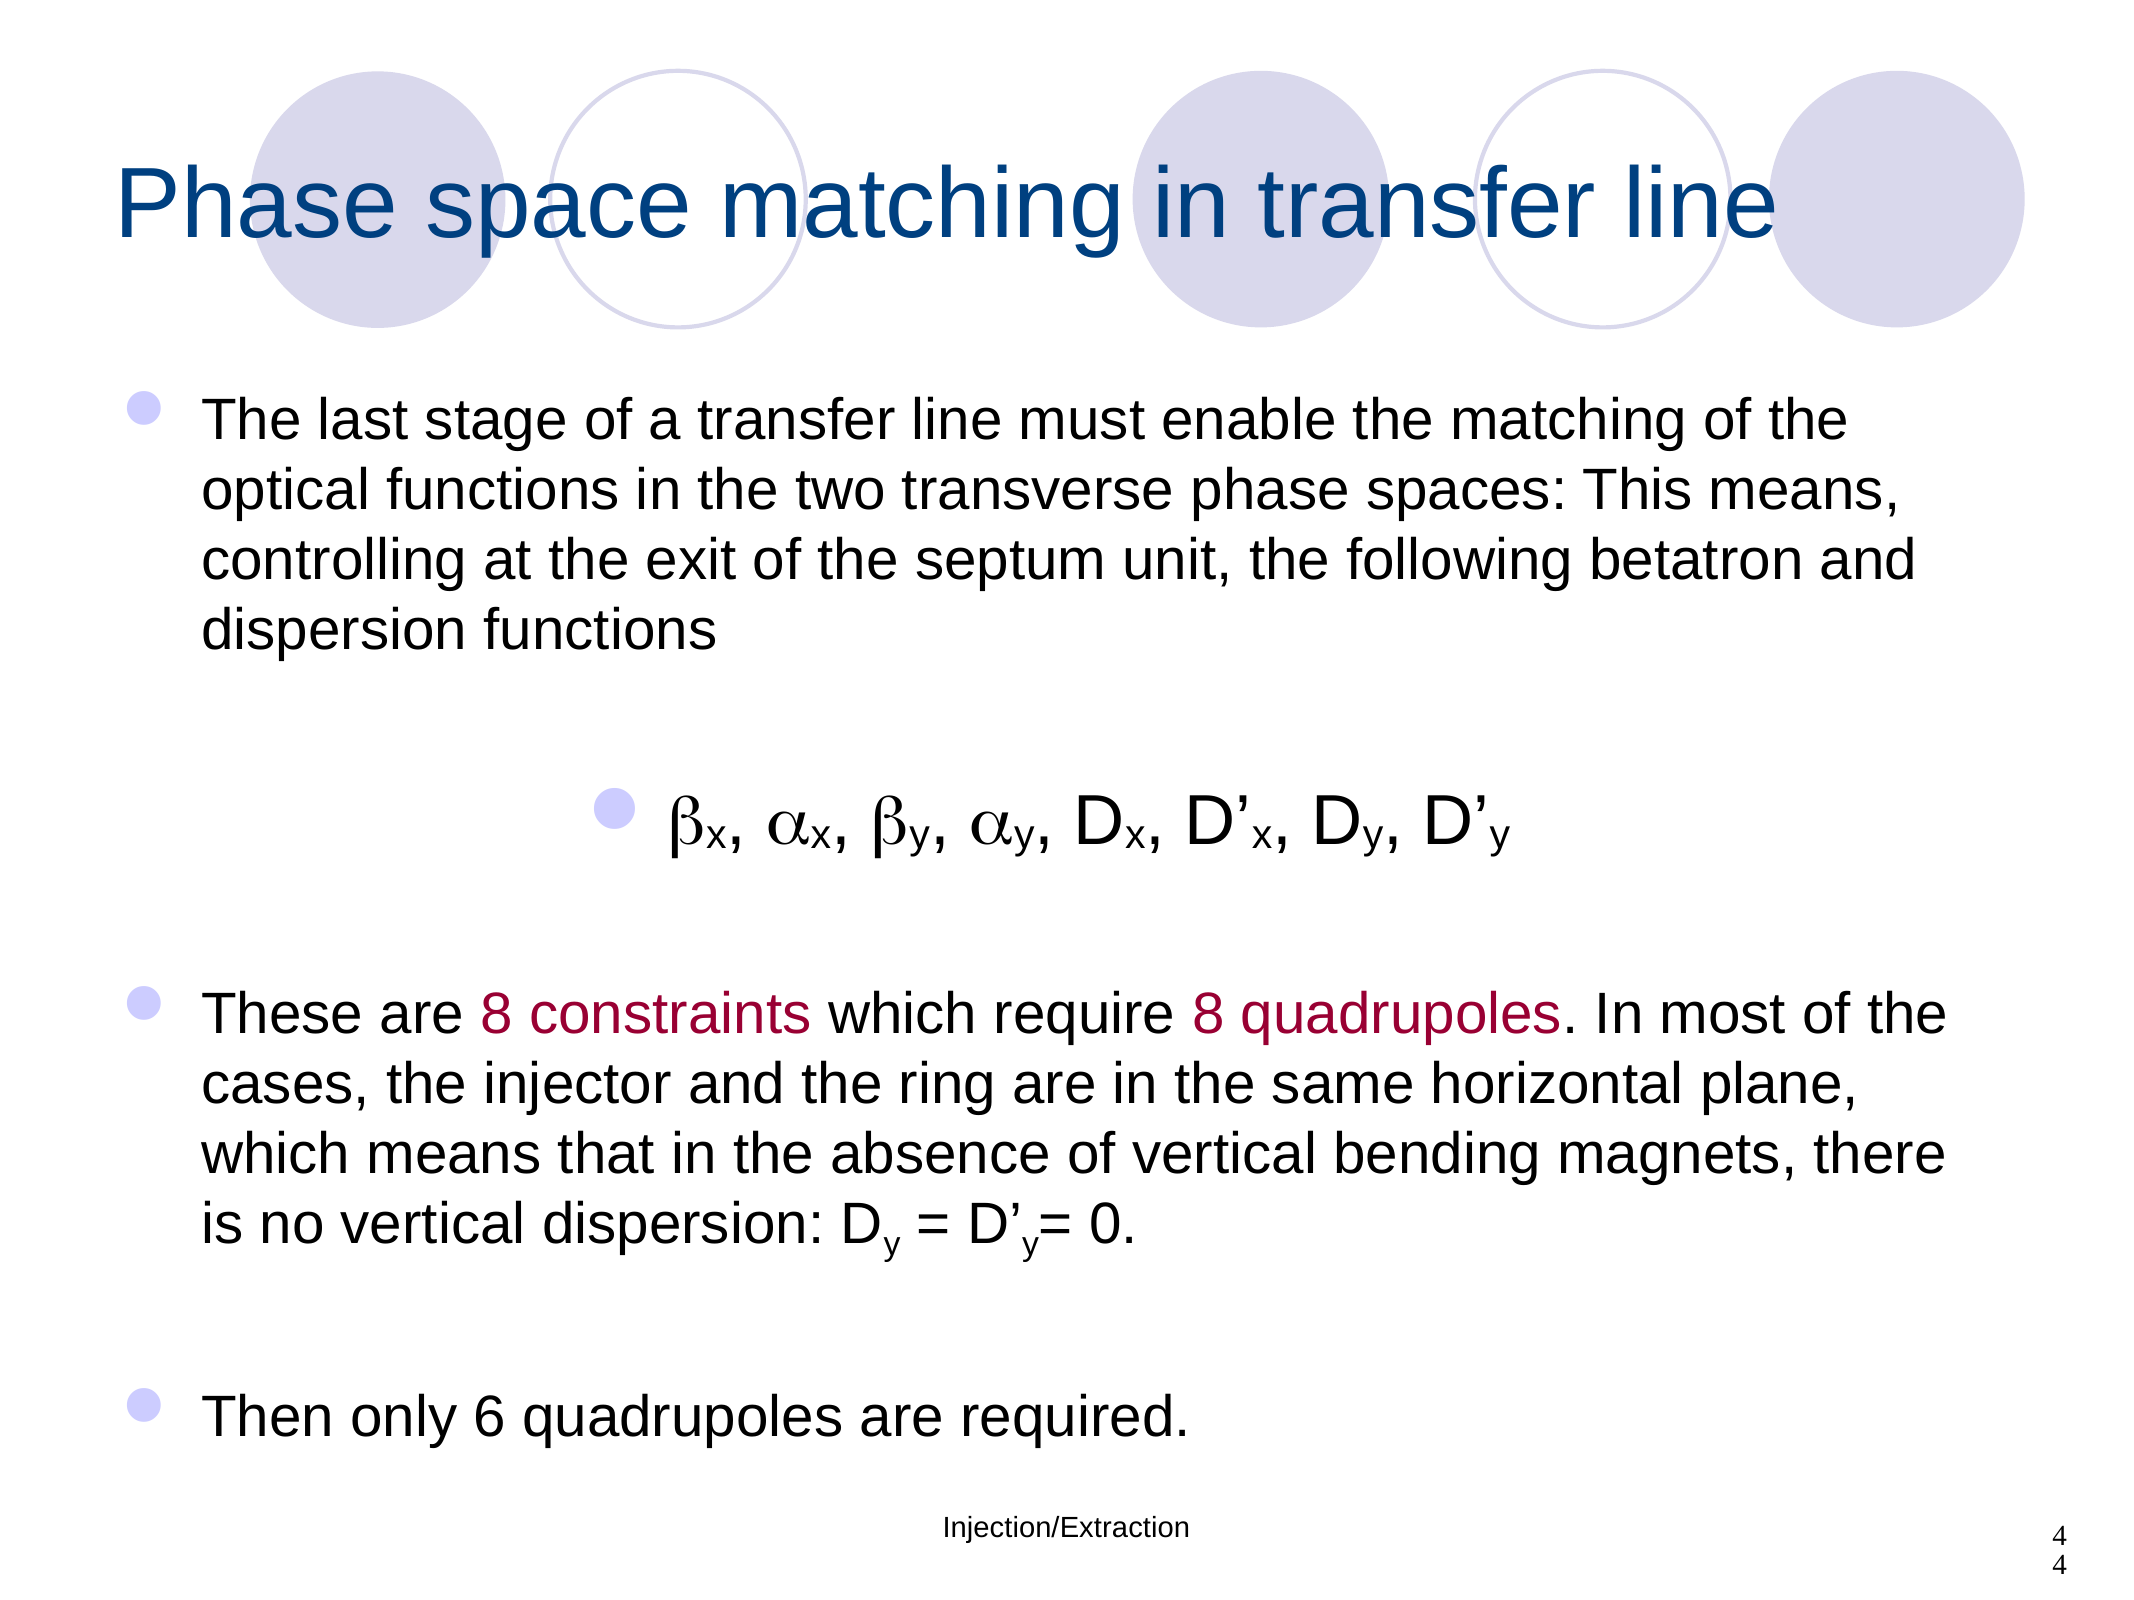

# Phase space matching in transfer line
The last stage of a transfer line must enable the matching of the optical functions in the two transverse phase spaces: This means, controlling at the exit of the septum unit, the following betatron and dispersion functions
x, x, y, y, Dx, D’x, Dy, D’y
These are 8 constraints which require 8 quadrupoles. In most of the cases, the injector and the ring are in the same horizontal plane, which means that in the absence of vertical bending magnets, there is no vertical dispersion: Dy = D’y= 0.
Then only 6 quadrupoles are required.
44